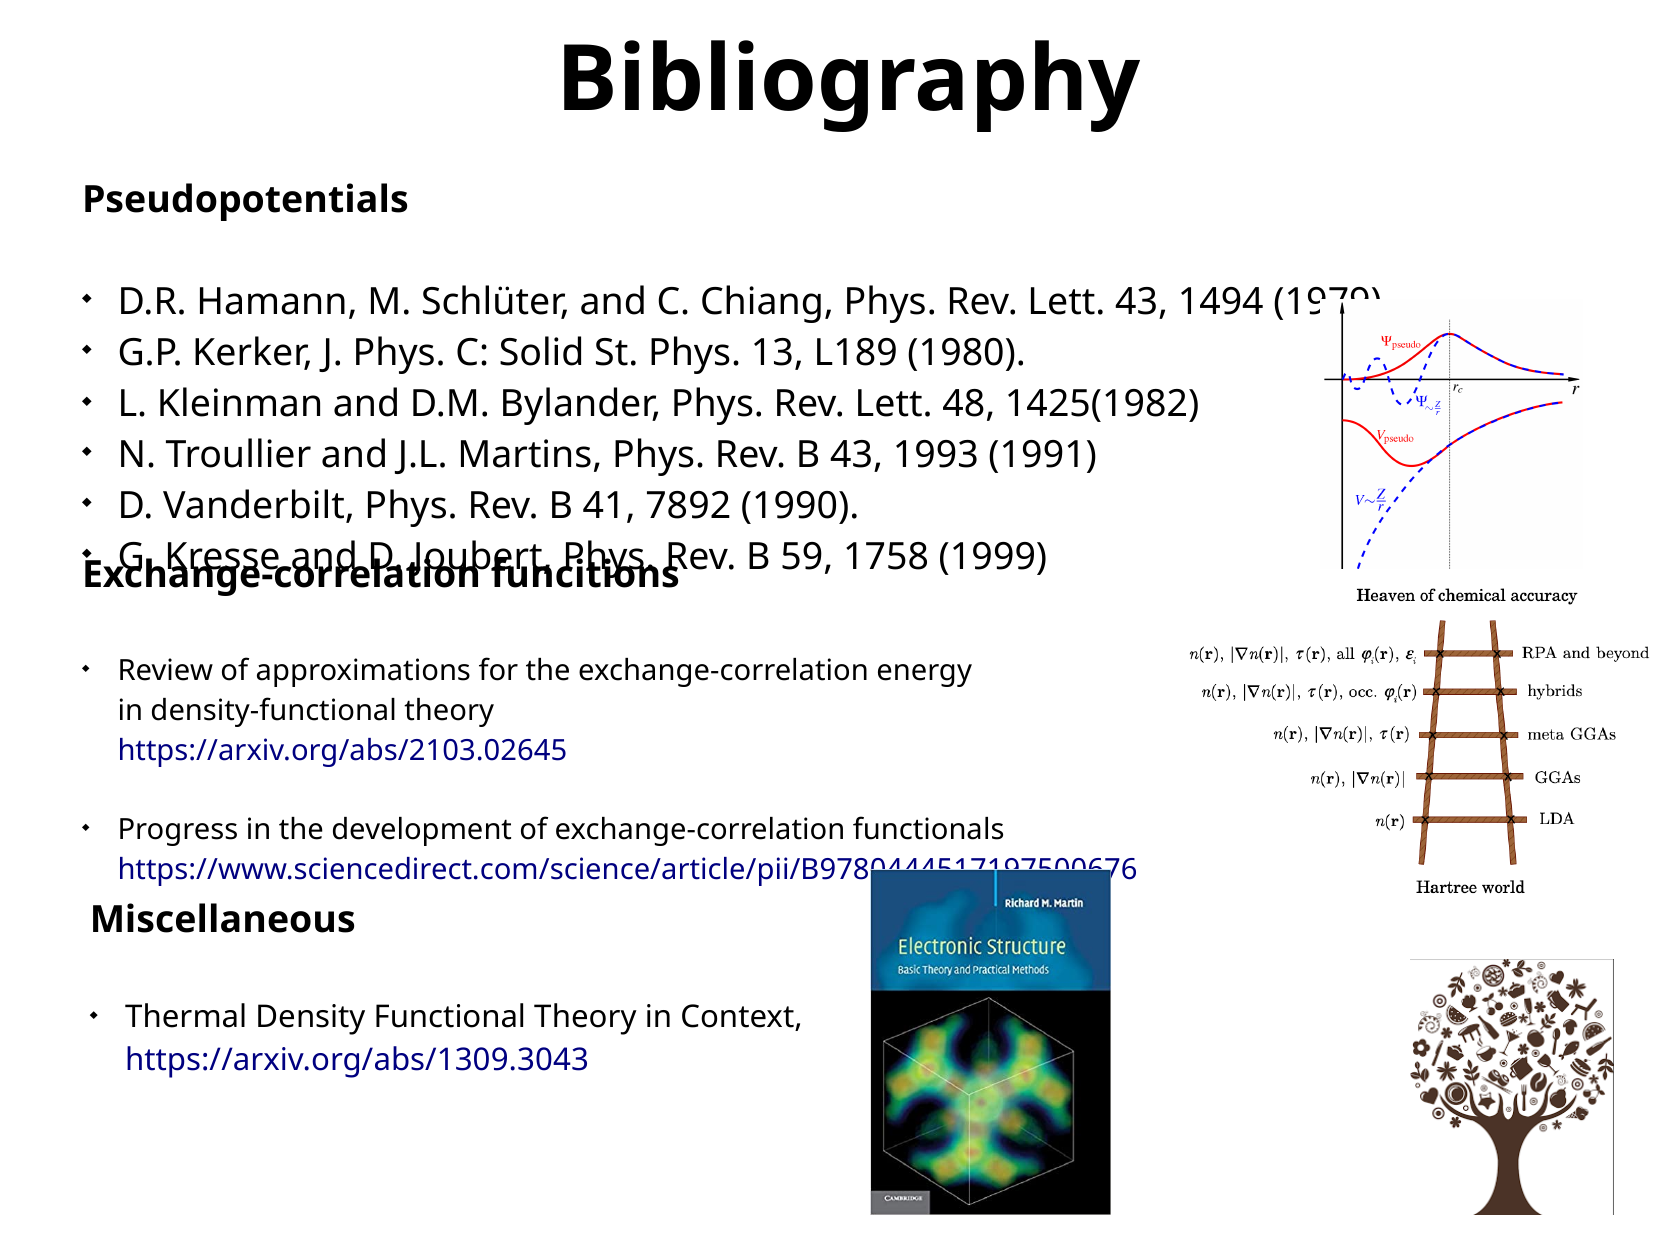

# Bibliography
Pseudopotentials
D.R. Hamann, M. Schlüter, and C. Chiang, Phys. Rev. Lett. 43, 1494 (1979).
G.P. Kerker, J. Phys. C: Solid St. Phys. 13, L189 (1980).
L. Kleinman and D.M. Bylander, Phys. Rev. Lett. 48, 1425(1982)
N. Troullier and J.L. Martins, Phys. Rev. B 43, 1993 (1991)
D. Vanderbilt, Phys. Rev. B 41, 7892 (1990).
G. Kresse and D. Joubert, Phys. Rev. B 59, 1758 (1999)
Exchange-correlation funcitions
Review of approximations for the exchange-correlation energy
in density-functional theory
https://arxiv.org/abs/2103.02645
Progress in the development of exchange-correlation functionals
https://www.sciencedirect.com/science/article/pii/B9780444517197500676
Miscellaneous
Thermal Density Functional Theory in Context,
https://arxiv.org/abs/1309.3043